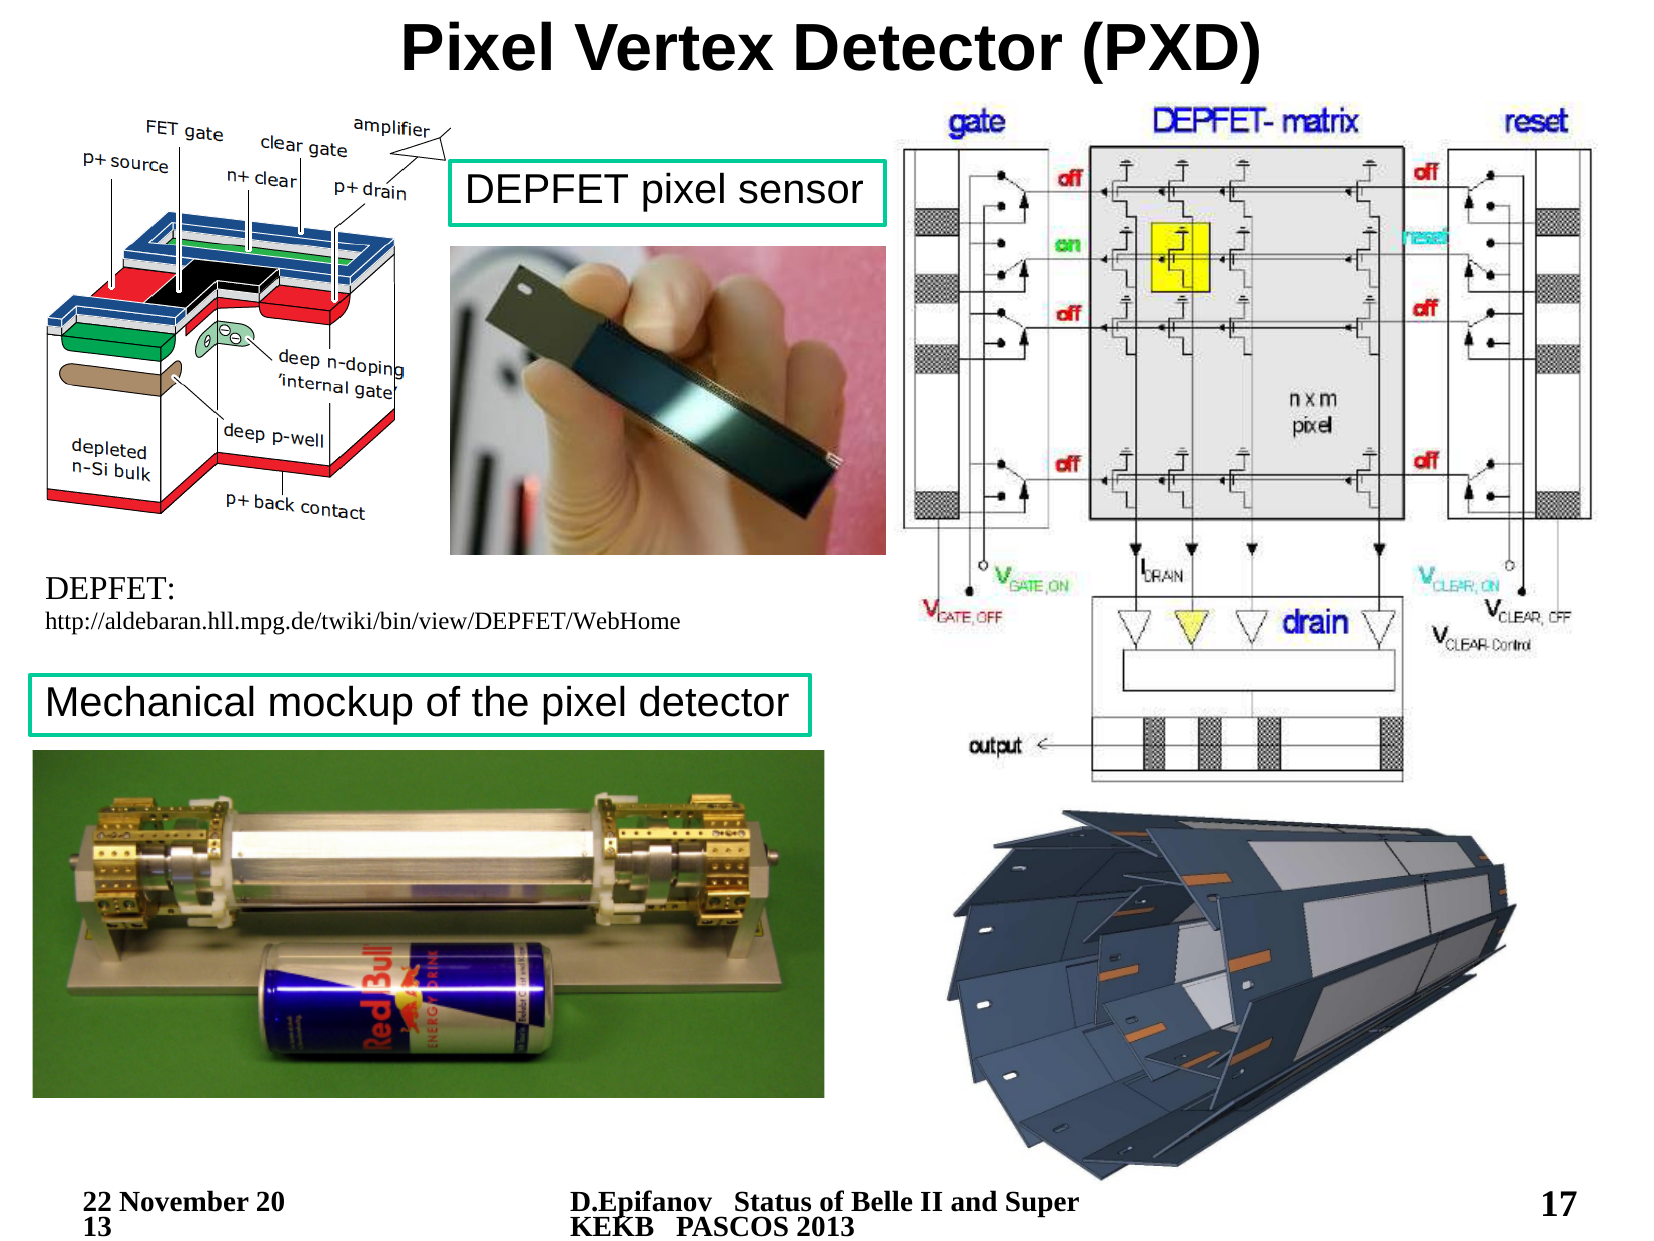

# Pixel Vertex Detector (PXD)
DEPFET pixel sensor
DEPFET:
http://aldebaran.hll.mpg.de/twiki/bin/view/DEPFET/WebHome
Mechanical mockup of the pixel detector
17
22 November 2013
D.Epifanov Status of Belle II and SuperKEKB PASCOS 2013